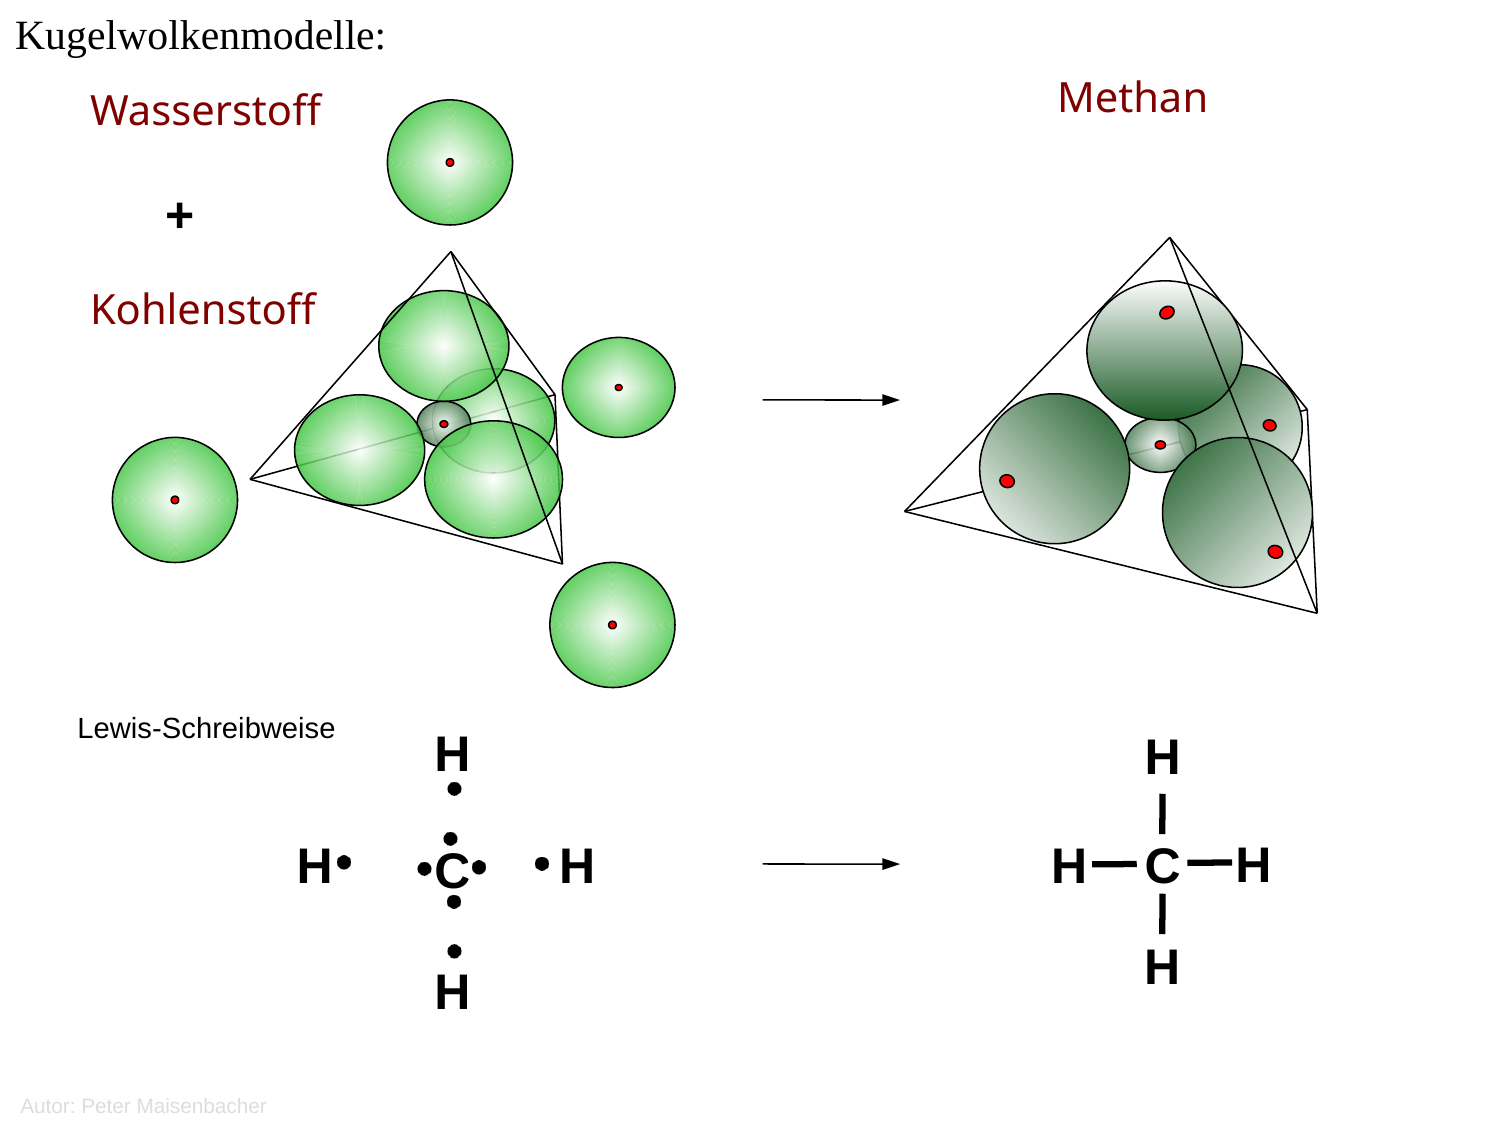

Kugelwolkenmodelle:
Methan
Wasserstoff
+
Kohlenstoff
Lewis-Schreibweise
H
H
H
C
H
H
H
C
H
H
Autor: Peter Maisenbacher